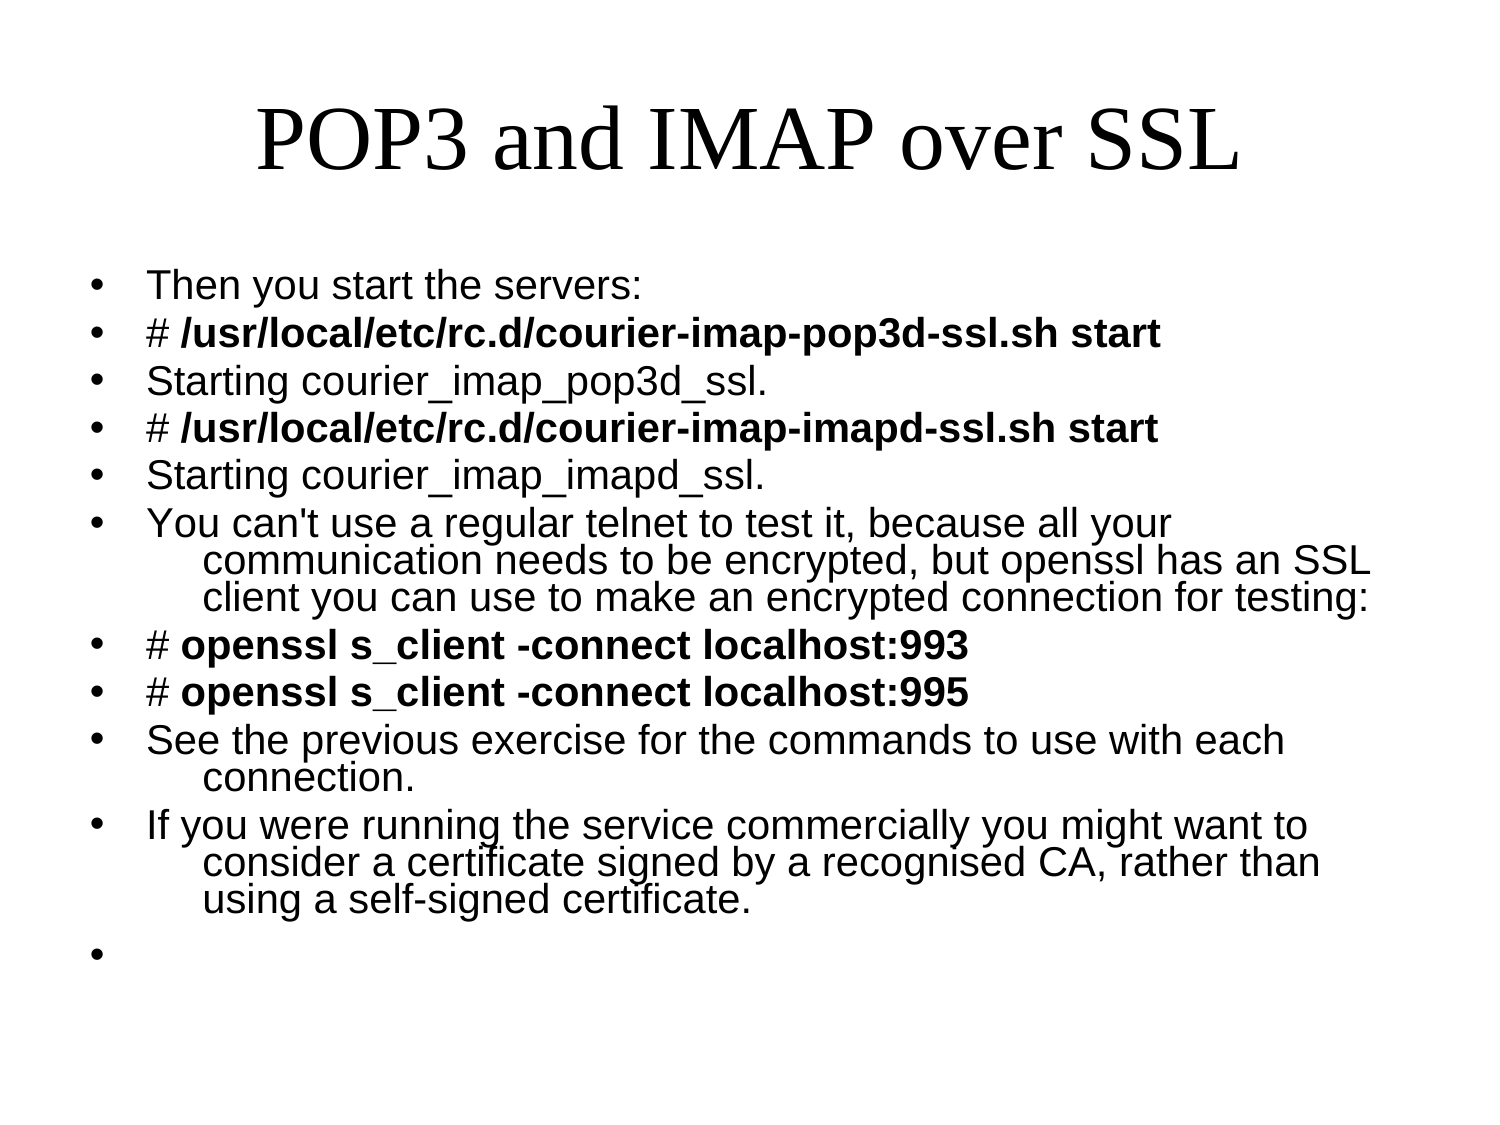

# POP3 and IMAP over SSL
Then you start the servers:
# /usr/local/etc/rc.d/courier-imap-pop3d-ssl.sh start
Starting courier_imap_pop3d_ssl.
# /usr/local/etc/rc.d/courier-imap-imapd-ssl.sh start
Starting courier_imap_imapd_ssl.
You can't use a regular telnet to test it, because all your communication needs to be encrypted, but openssl has an SSL client you can use to make an encrypted connection for testing:
# openssl s_client -connect localhost:993
# openssl s_client -connect localhost:995
See the previous exercise for the commands to use with each connection.
If you were running the service commercially you might want to consider a certificate signed by a recognised CA, rather than using a self-signed certificate.